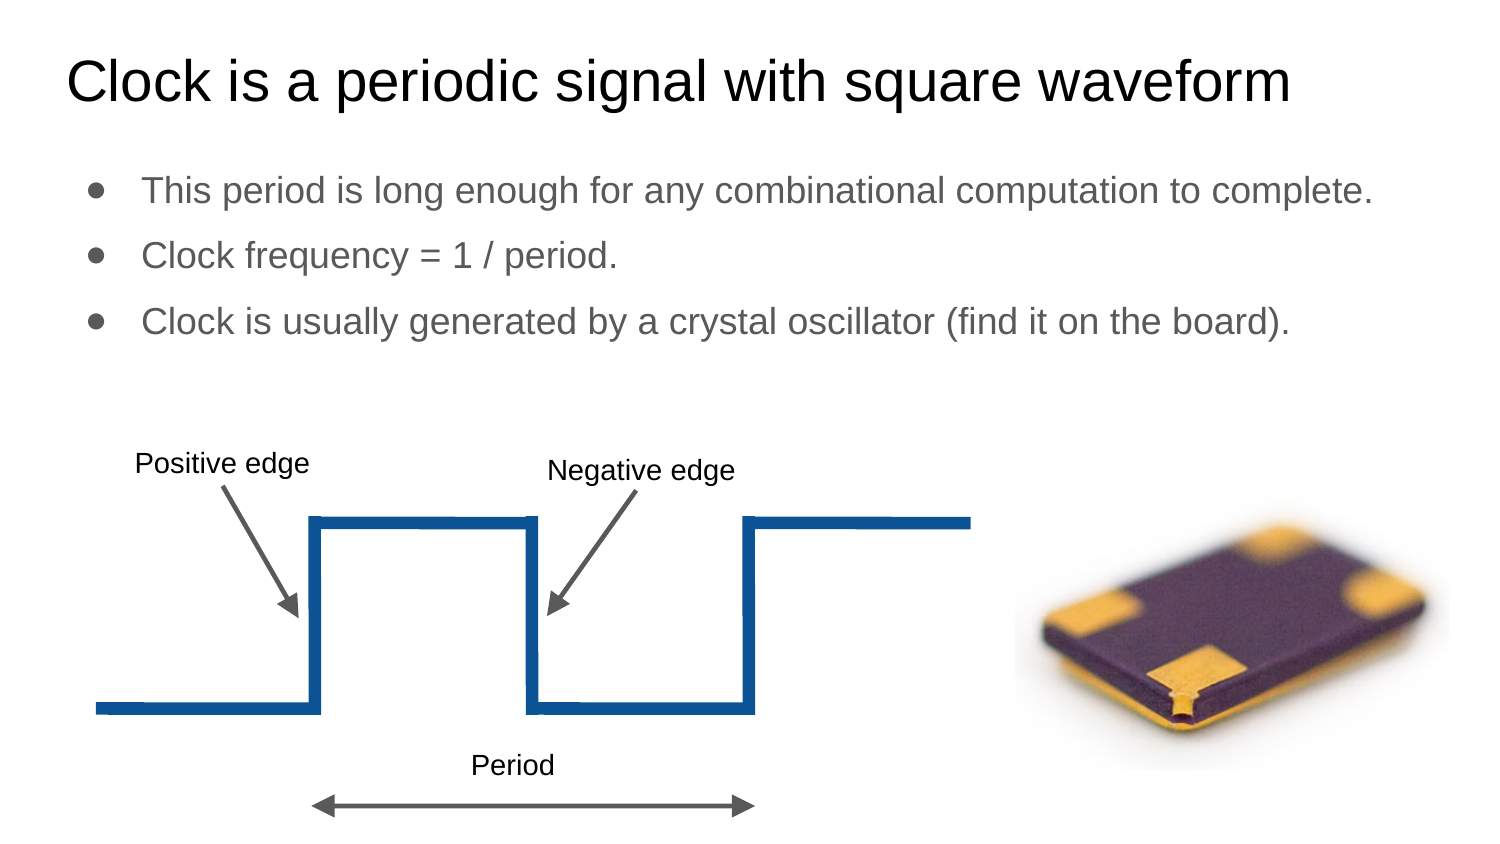

# Clock is a periodic signal with square waveform
This period is long enough for any combinational computation to complete.
Clock frequency = 1 / period.
Clock is usually generated by a crystal oscillator (find it on the board).
Positive edge
Negative edge
Period